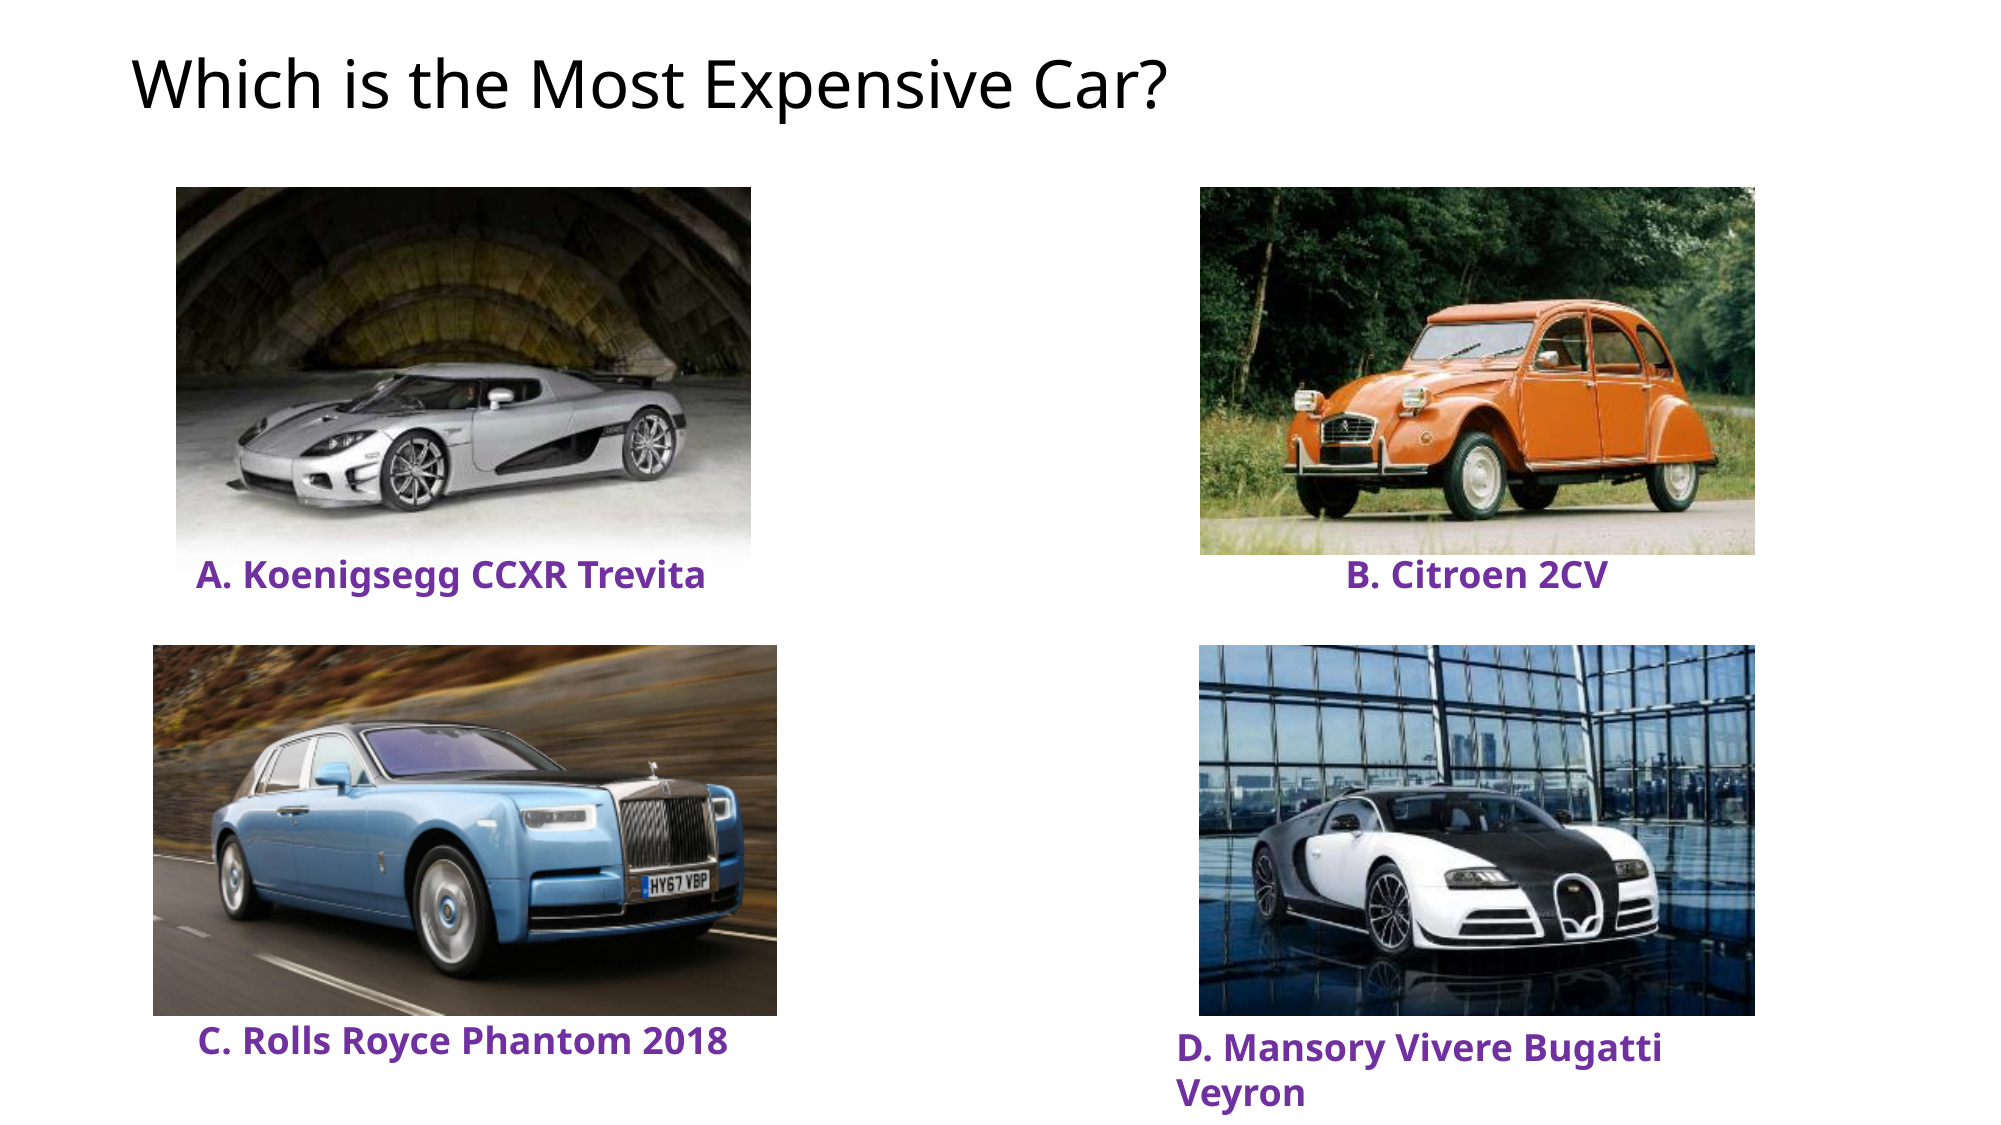

Which is the Most Expensive Car?
A. Koenigsegg CCXR Trevita
B. Citroen 2CV
C. Rolls Royce Phantom 2018
D. Mansory Vivere Bugatti Veyron